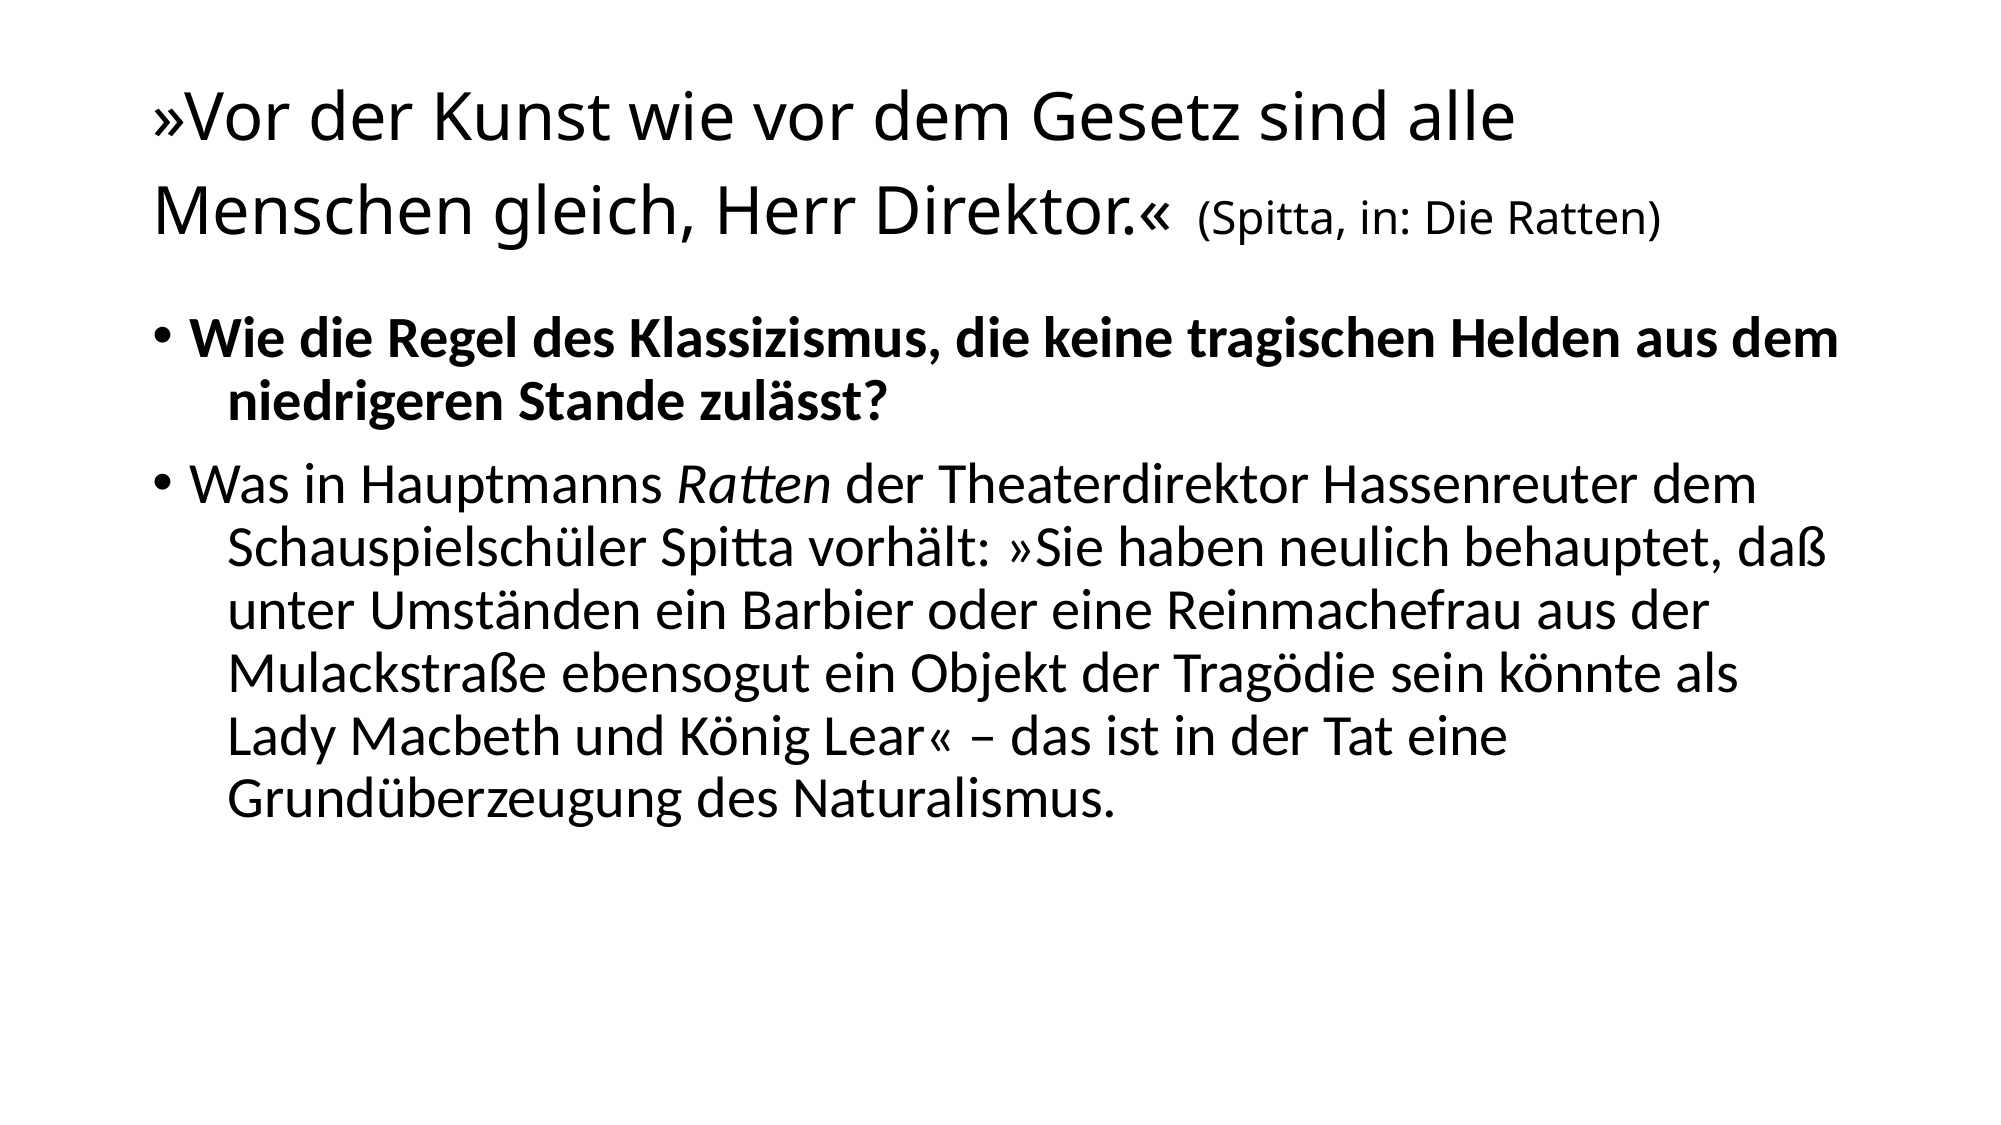

# »Vor der Kunst wie vor dem Gesetz sind alle Menschen gleich, Herr Direktor.« (Spitta, in: Die Ratten)
Wie die Regel des Klassizismus, die keine tragischen Helden aus dem niedrigeren Stande zulässt?
Was in Hauptmanns Ratten der Theaterdirektor Hassenreuter dem Schauspielschüler Spitta vorhält: »Sie haben neulich behauptet, daß unter Umständen ein Barbier oder eine Reinmachefrau aus der Mulackstraße ebensogut ein Objekt der Tragödie sein könnte als Lady Macbeth und König Lear« – das ist in der Tat eine Grundüberzeugung des Naturalismus.